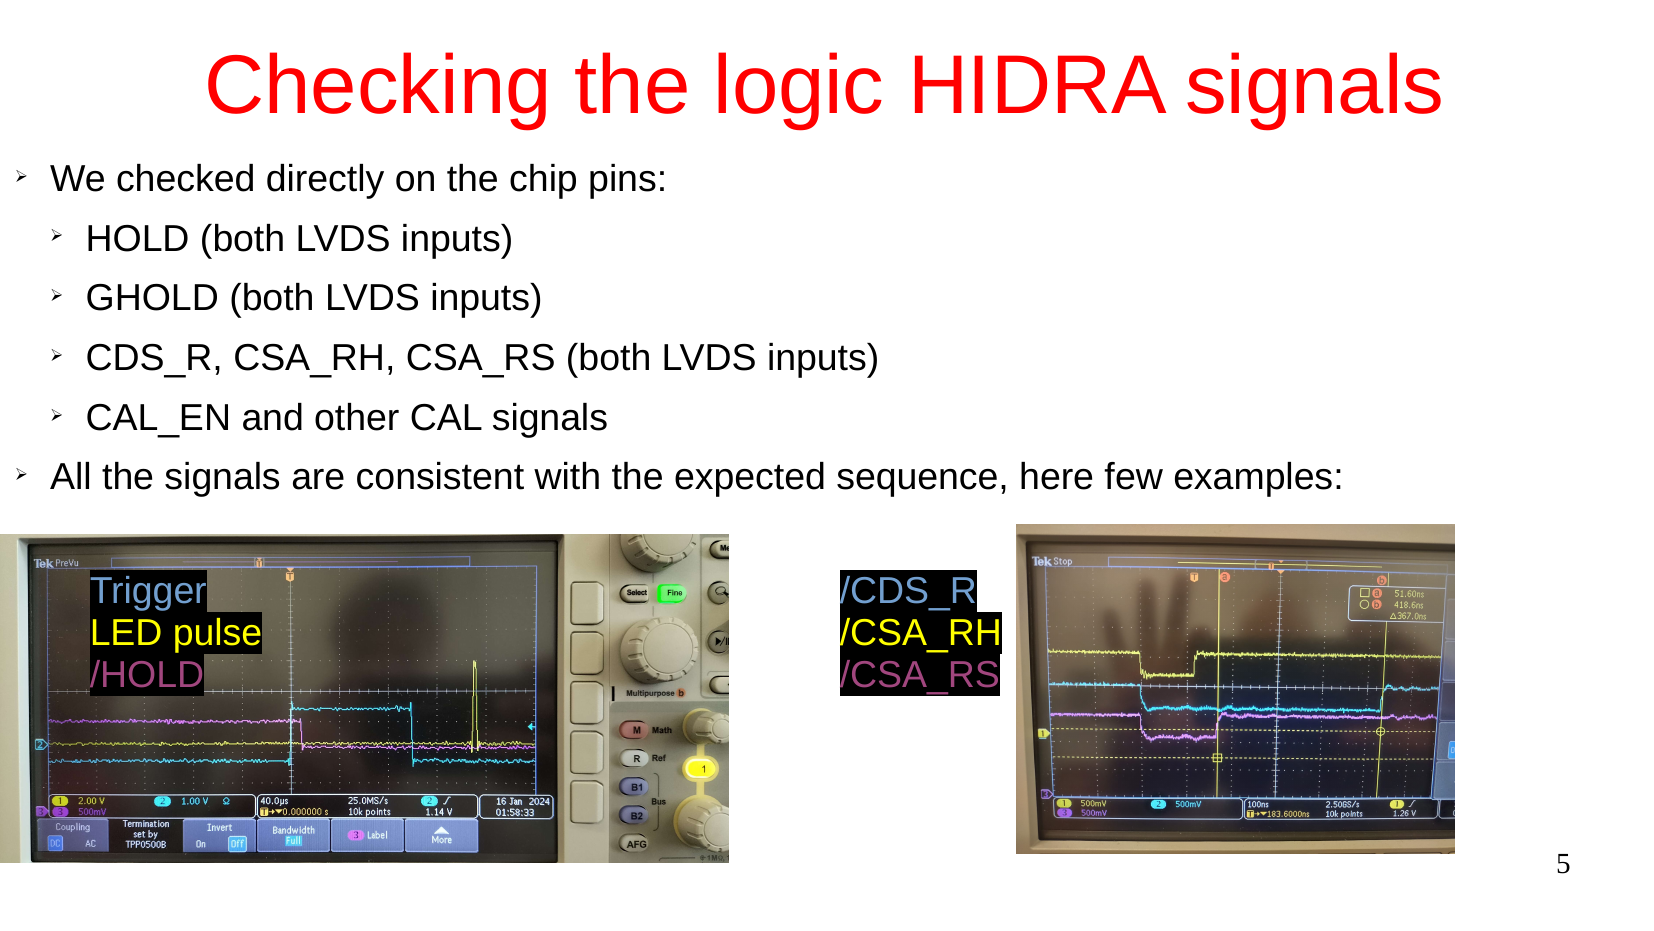

# Checking the logic HIDRA signals
We checked directly on the chip pins:
HOLD (both LVDS inputs)
GHOLD (both LVDS inputs)
CDS_R, CSA_RH, CSA_RS (both LVDS inputs)
CAL_EN and other CAL signals
All the signals are consistent with the expected sequence, here few examples:
Trigger
LED pulse
/HOLD
/CDS_R
/CSA_RH
/CSA_RS
5